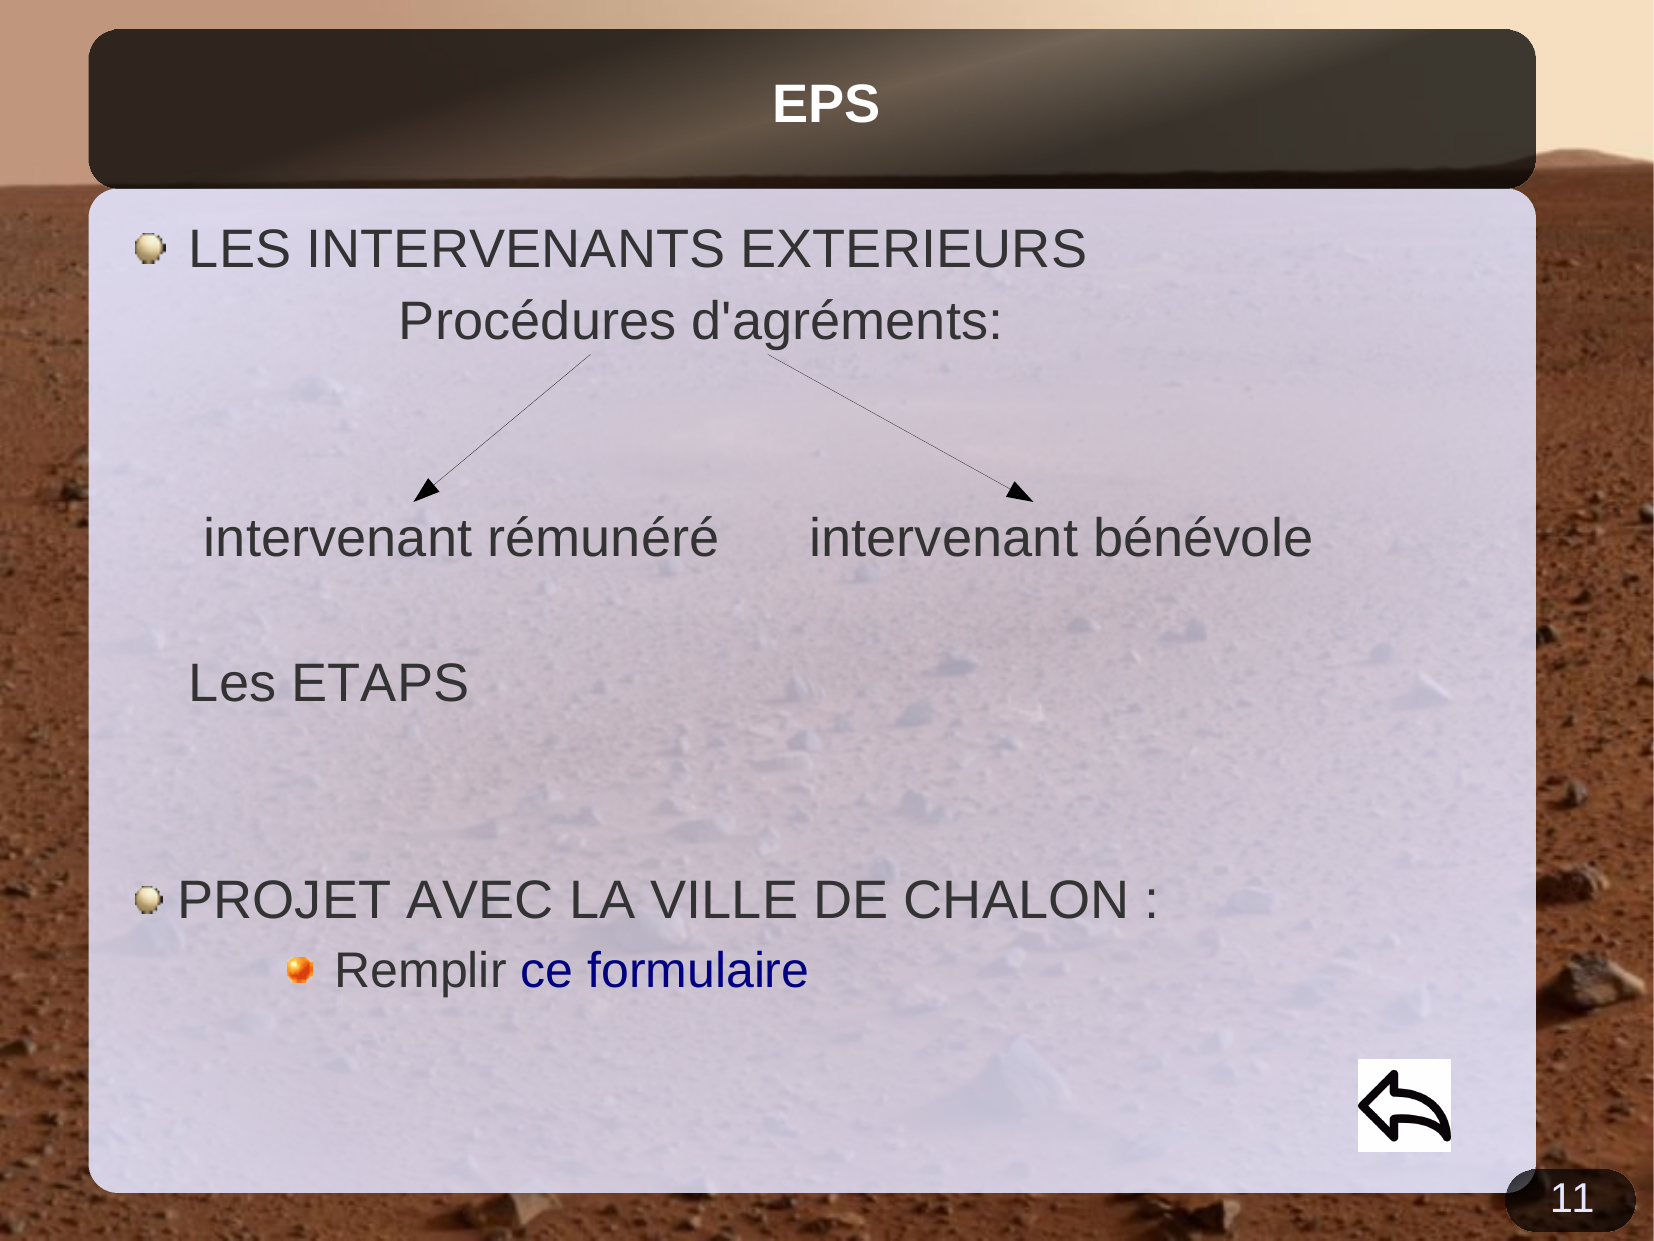

# EPS
LES INTERVENANTS EXTERIEURS
 Procédures d'agréments:
 intervenant rémunéré intervenant bénévole
Les ETAPS
 PROJET AVEC LA VILLE DE CHALON :
Remplir ce formulaire